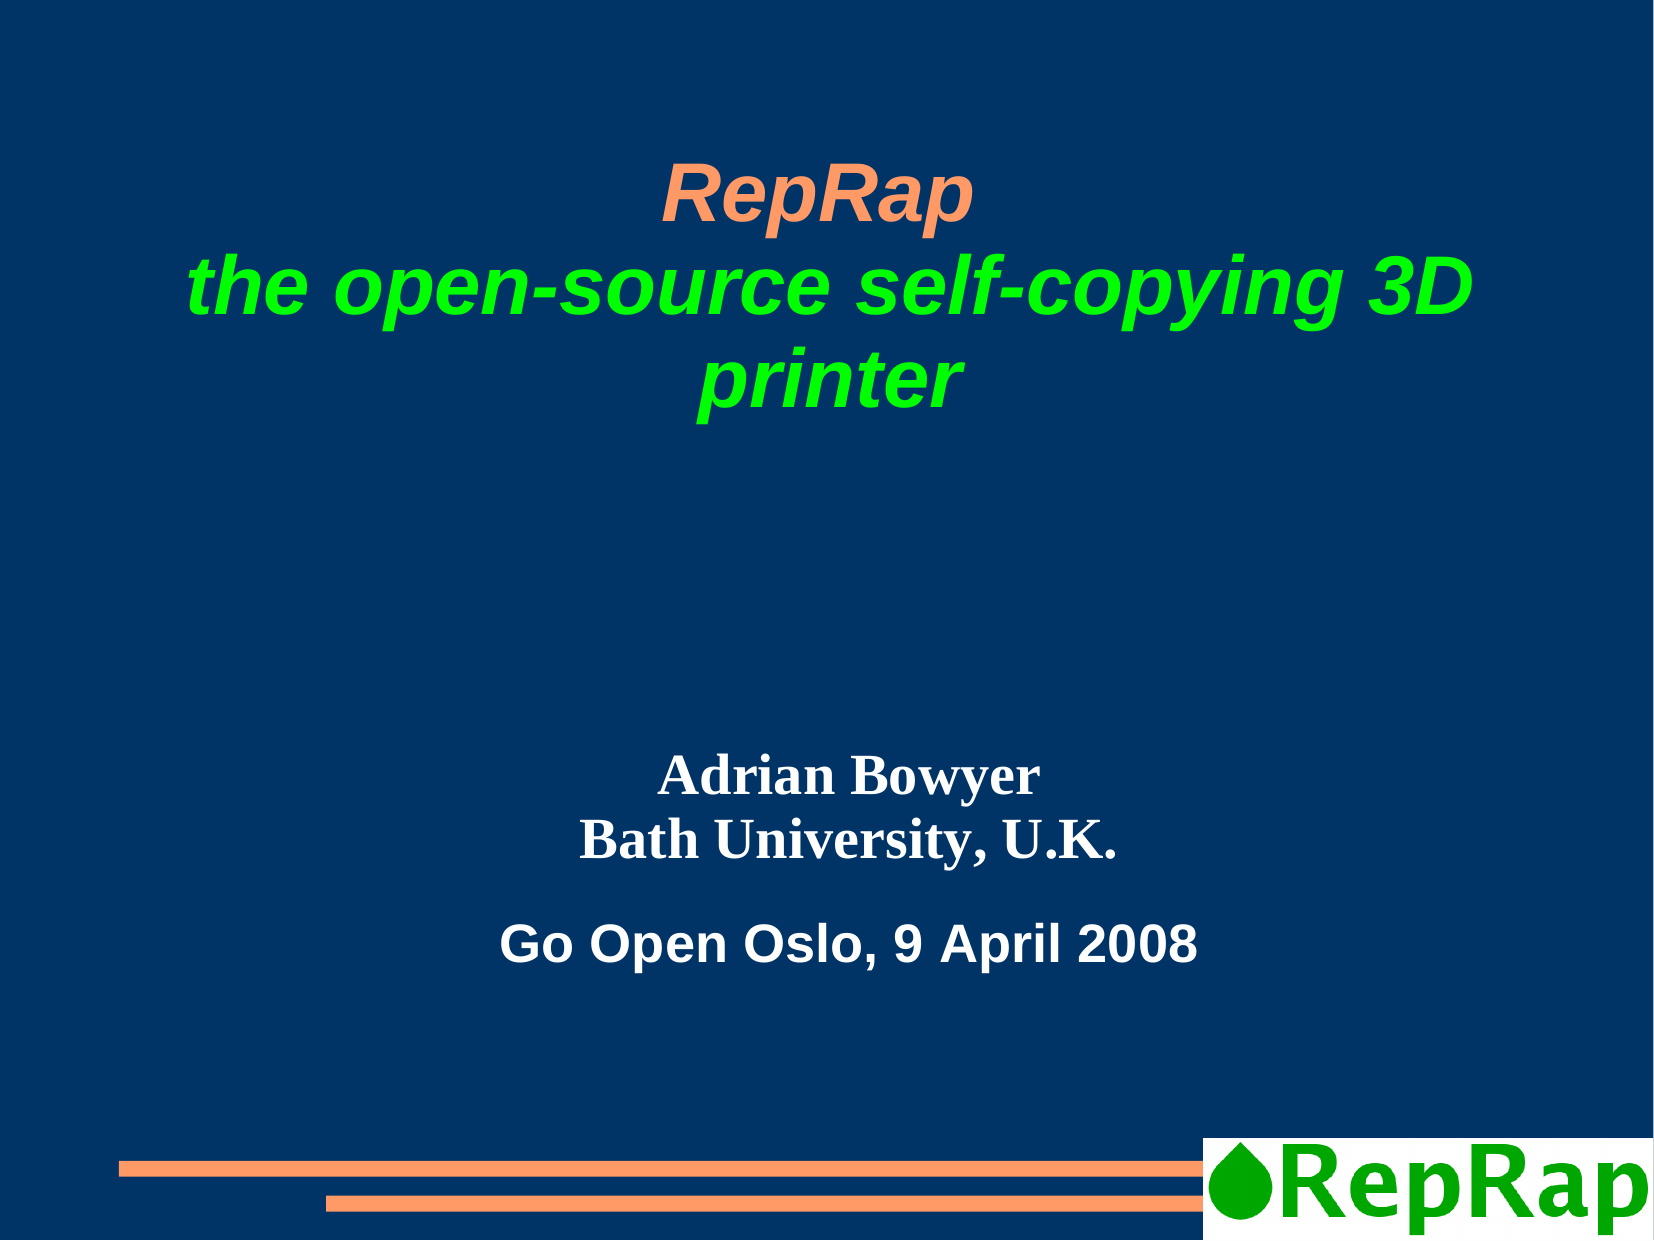

# RepRap the open-source self-copying 3D printer
Adrian Bowyer
Bath University, U.K.
Go Open Oslo, 9 April 2008